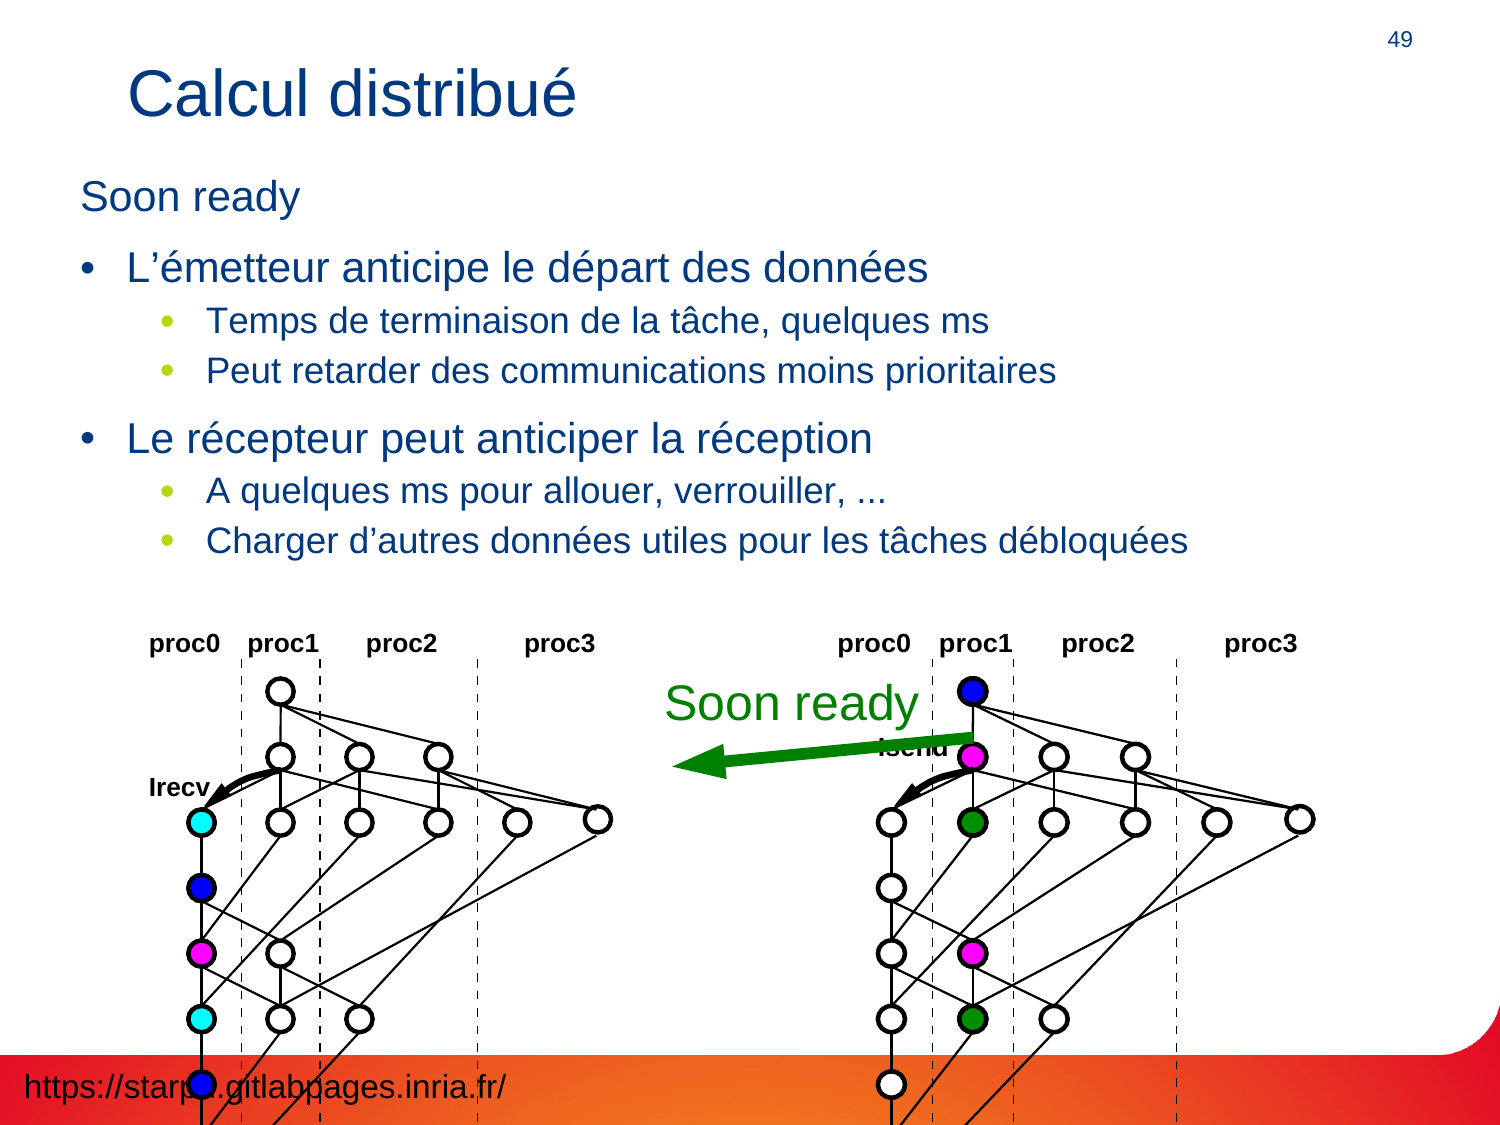

# Calcul distribué
Soon ready
L’émetteur anticipe le départ des données
Temps de terminaison de la tâche, quelques ms
Peut retarder des communications moins prioritaires
Le récepteur peut anticiper la réception
A quelques ms pour allouer, verrouiller, ...
Charger d’autres données utiles pour les tâches débloquées
Soon ready